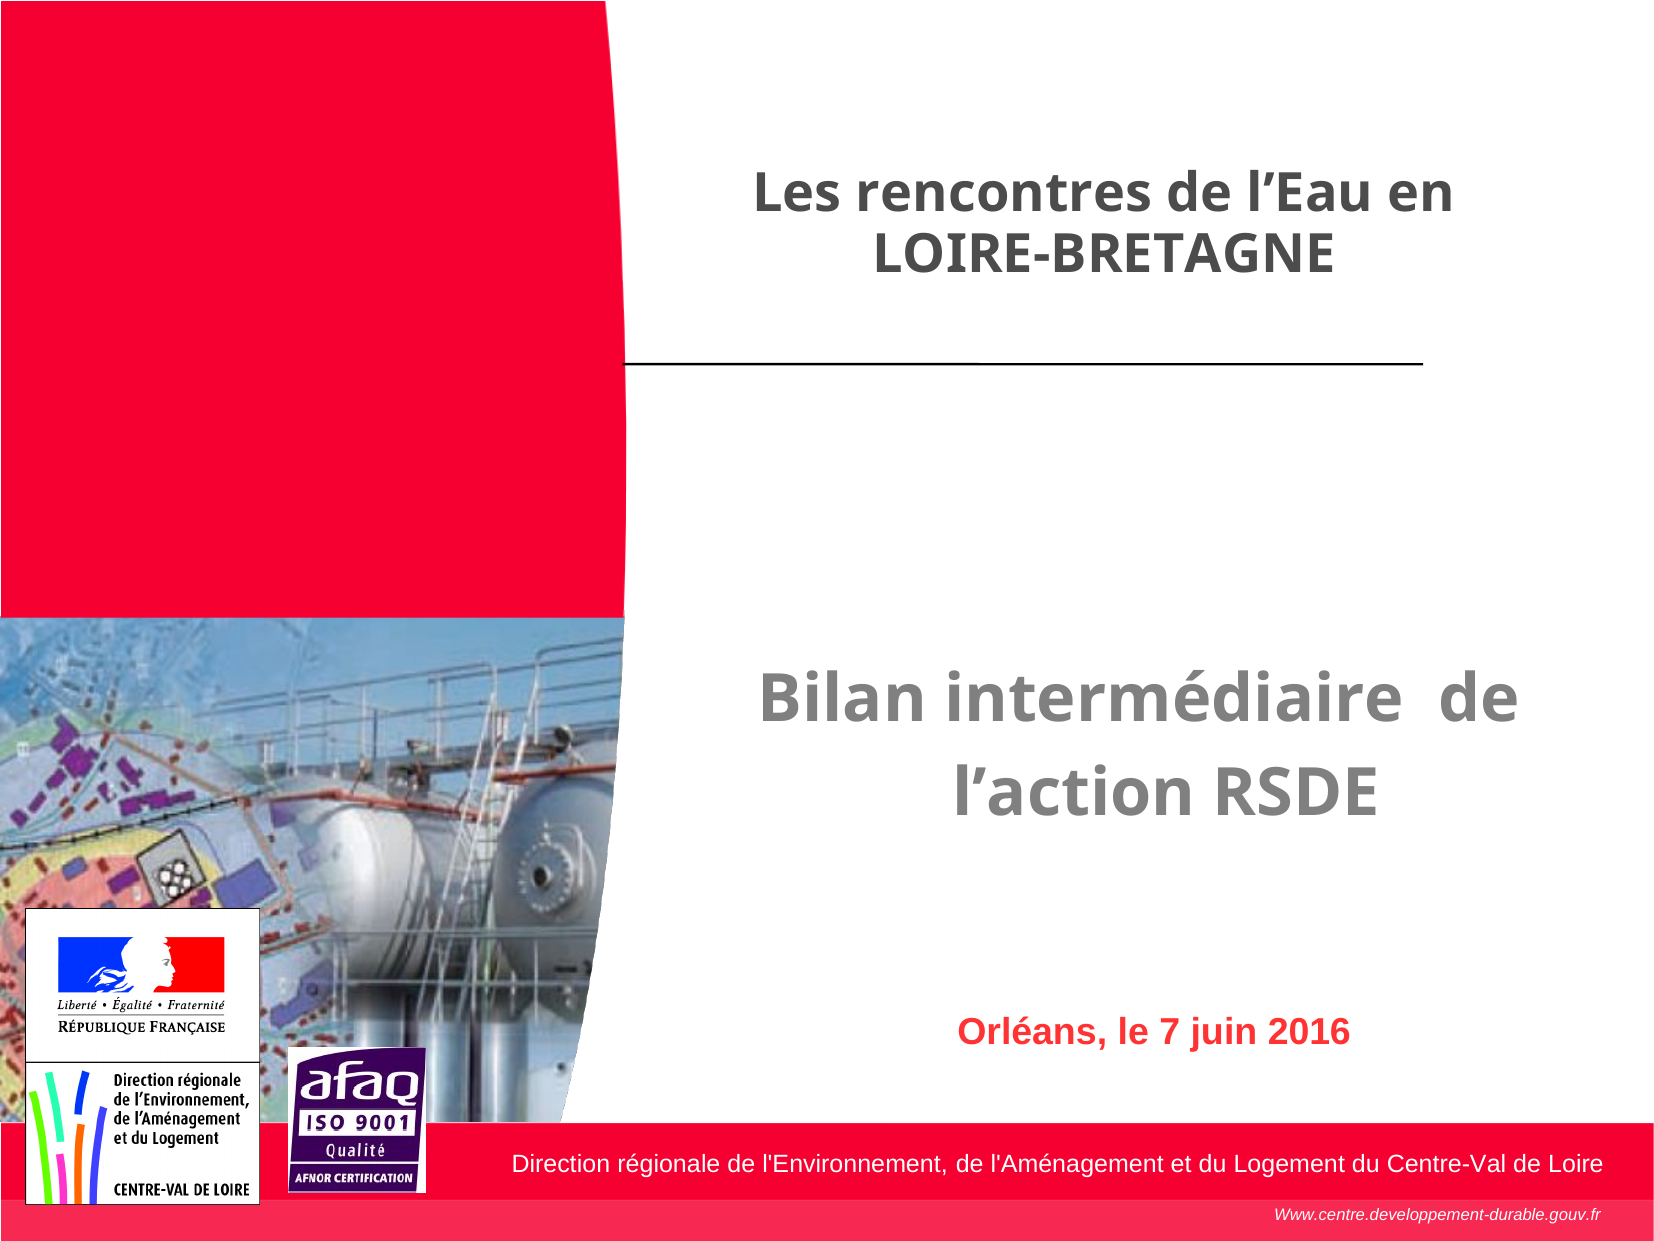

Les rencontres de l’Eau en LOIRE-BRETAGNE
Bilan intermédiaire de l’action RSDE
Orléans, le 7 juin 2016